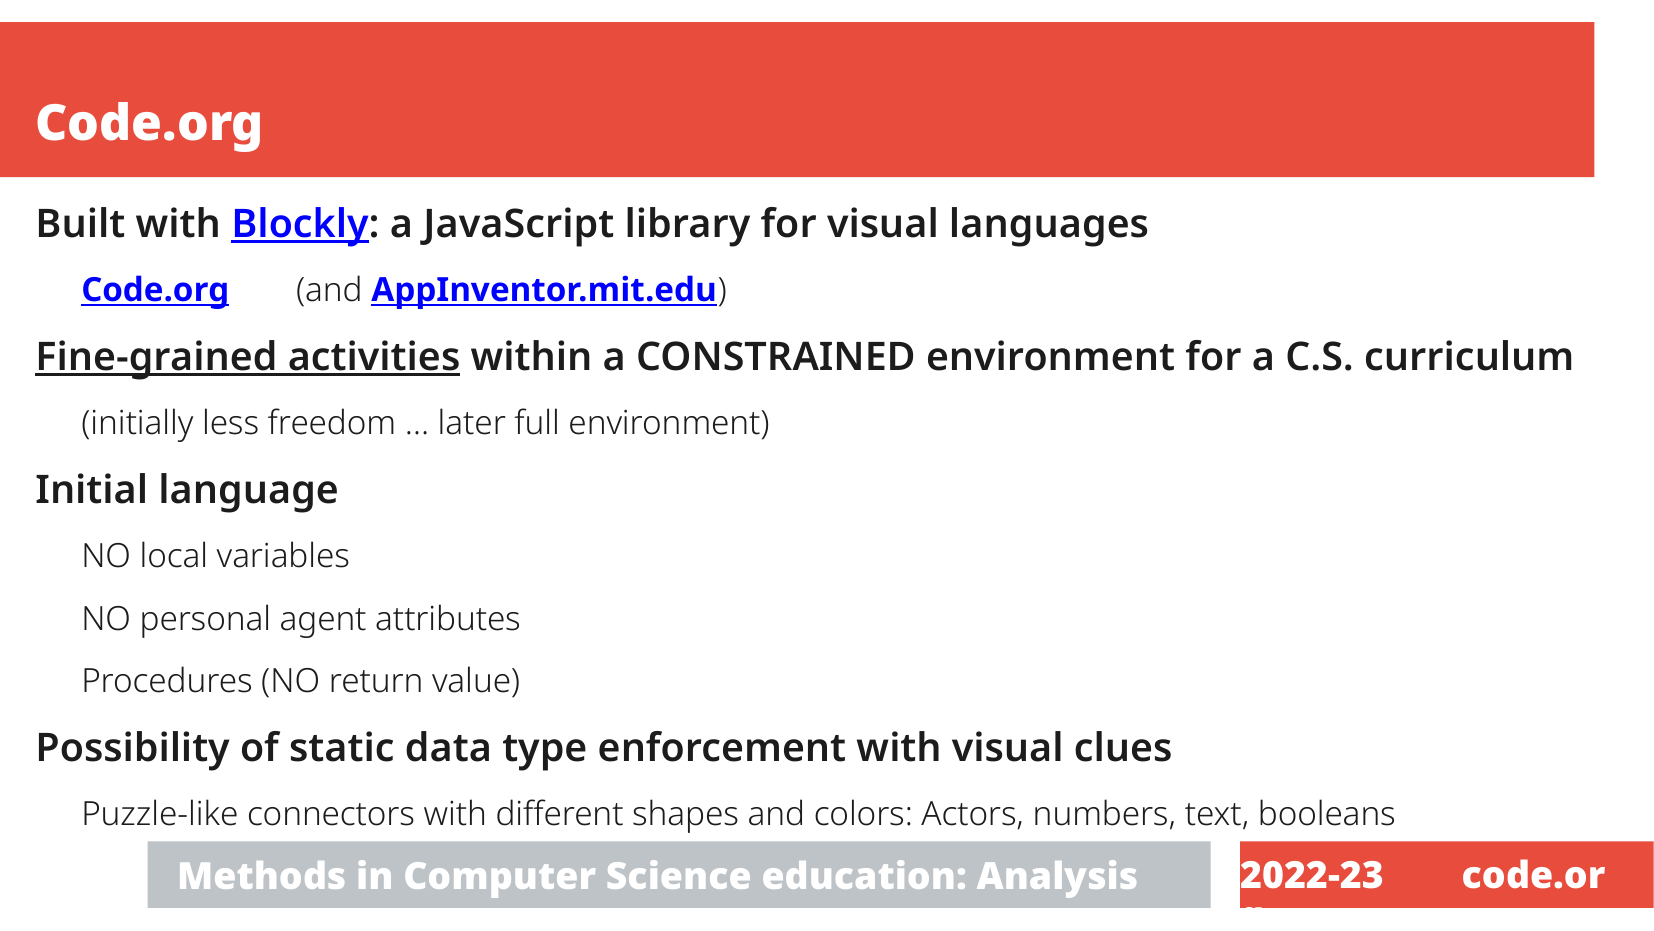

# Code.org
Built with Blockly: a JavaScript library for visual languages
Code.org		(and AppInventor.mit.edu)
Fine-grained activities within a CONSTRAINED environment for a C.S. curriculum
(initially less freedom … later full environment)
Initial language
NO local variables
NO personal agent attributes
Procedures (NO return value)
Possibility of static data type enforcement with visual clues
Puzzle-like connectors with different shapes and colors: Actors, numbers, text, booleans
Methods in Computer Science education: Analysis
2022-23 code.org